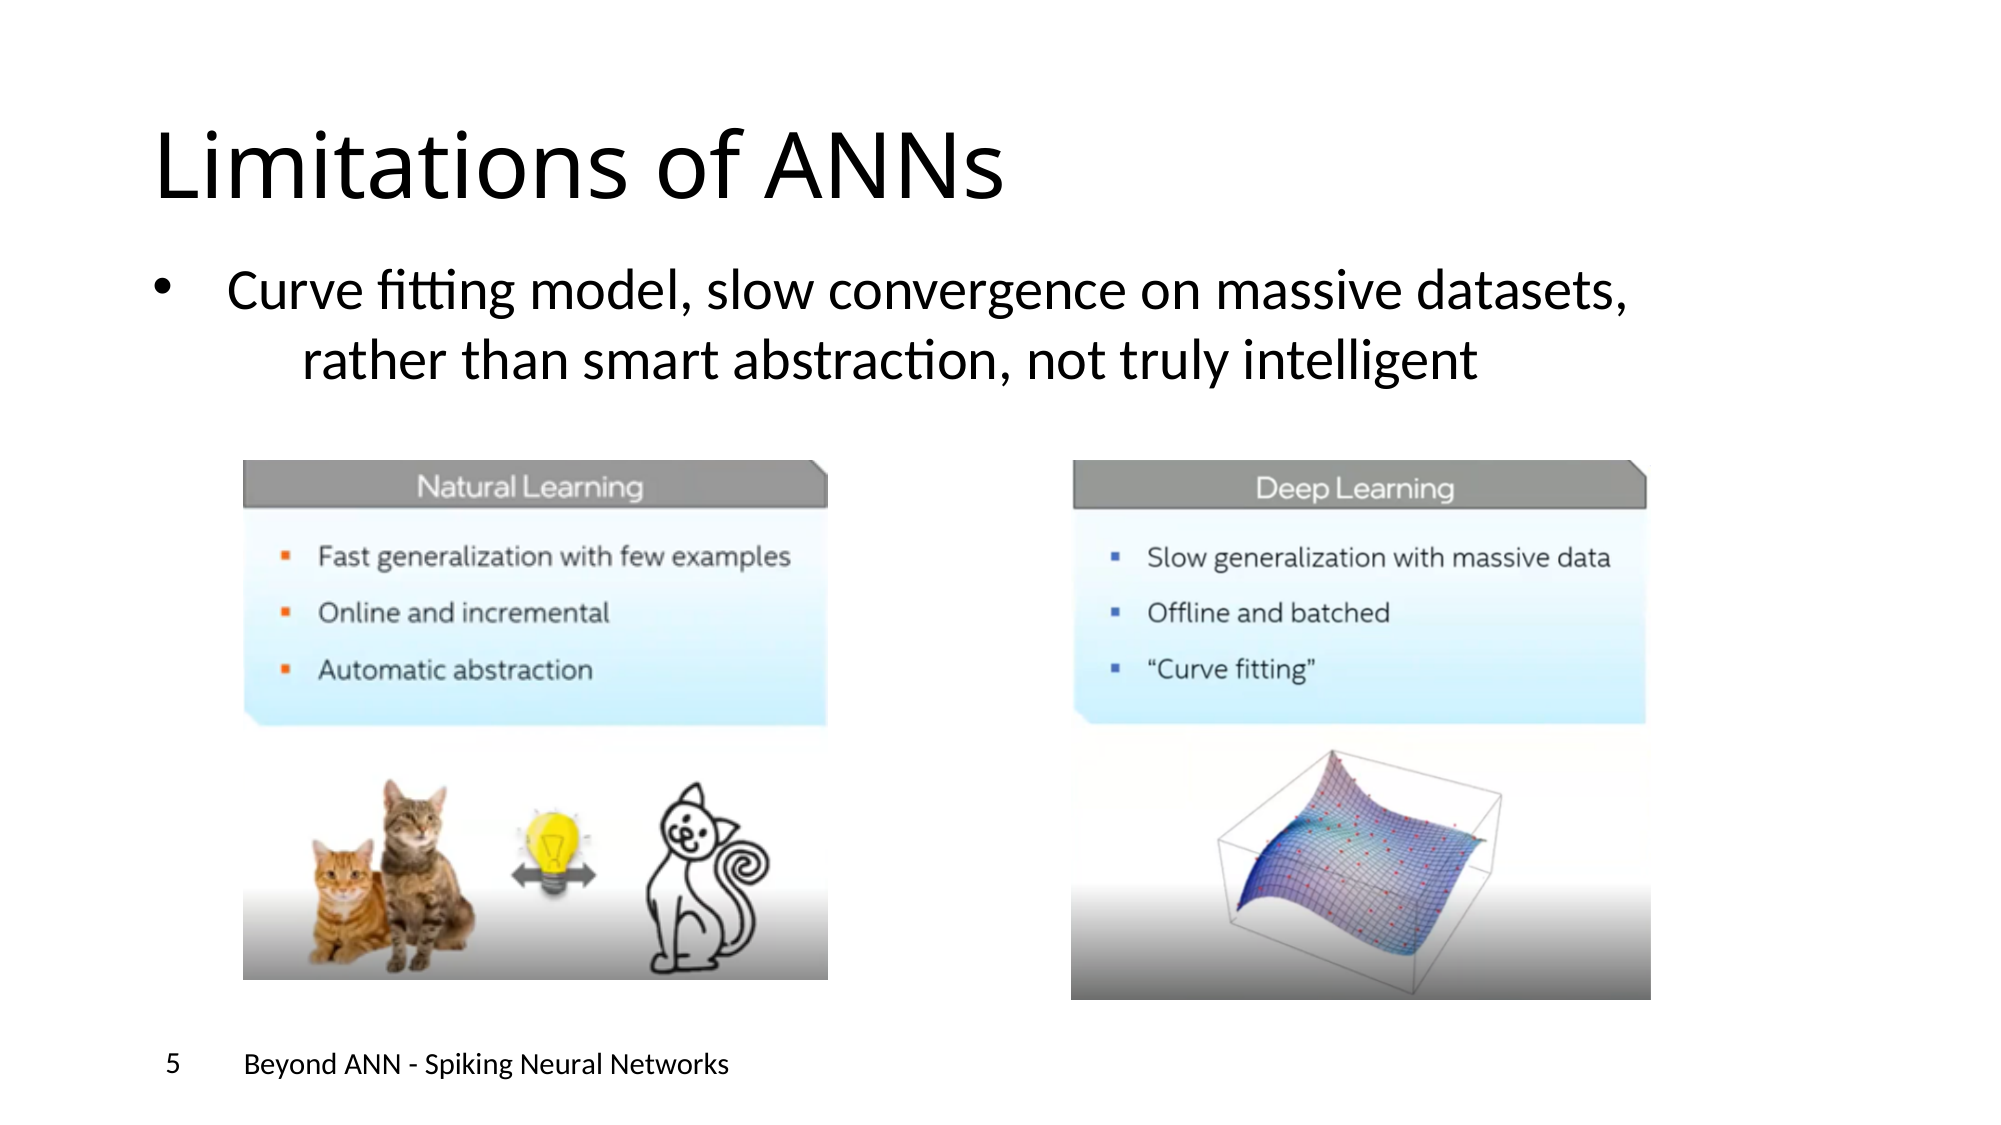

# Limitations of ANNs
Curve fitting model, slow convergence on massive datasets, rather than smart abstraction, not truly intelligent
5
Beyond ANN - Spiking Neural Networks